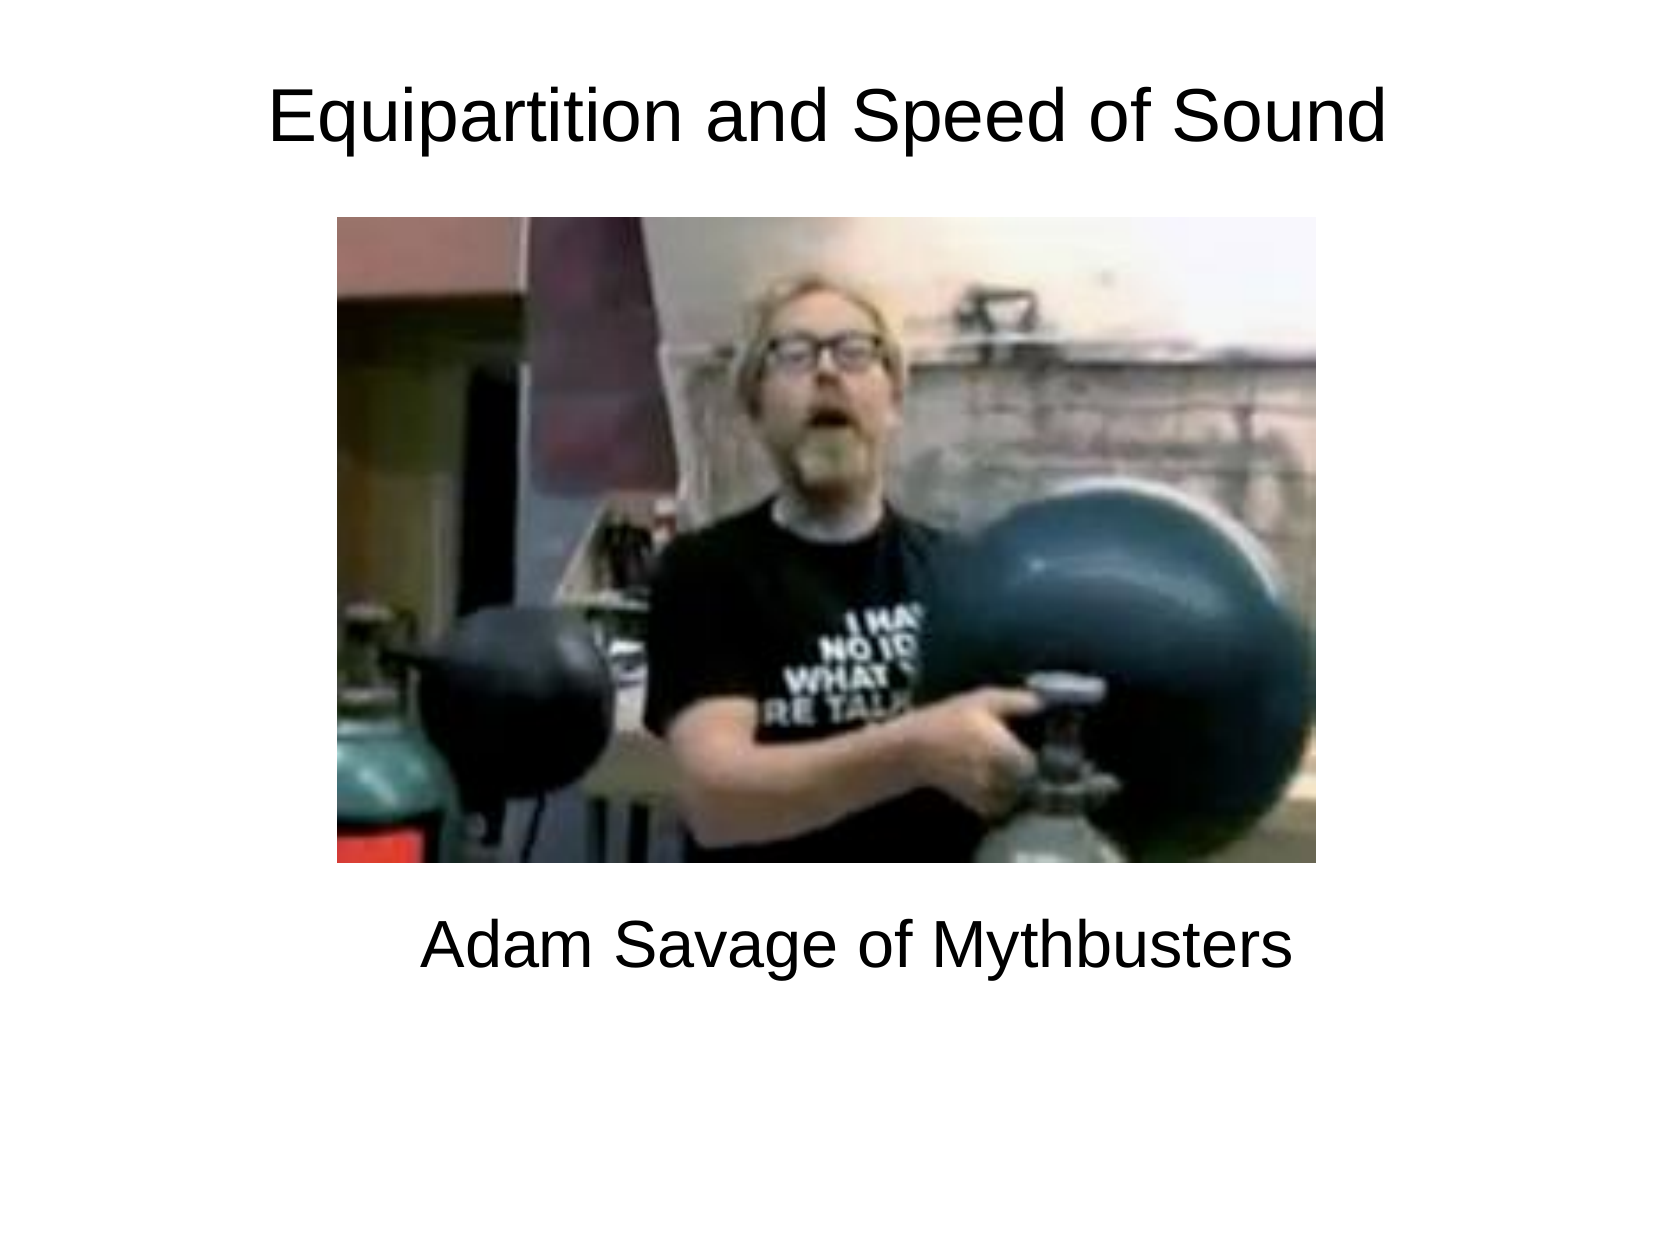

# Equipartition and Speed of Sound
Adam Savage of Mythbusters